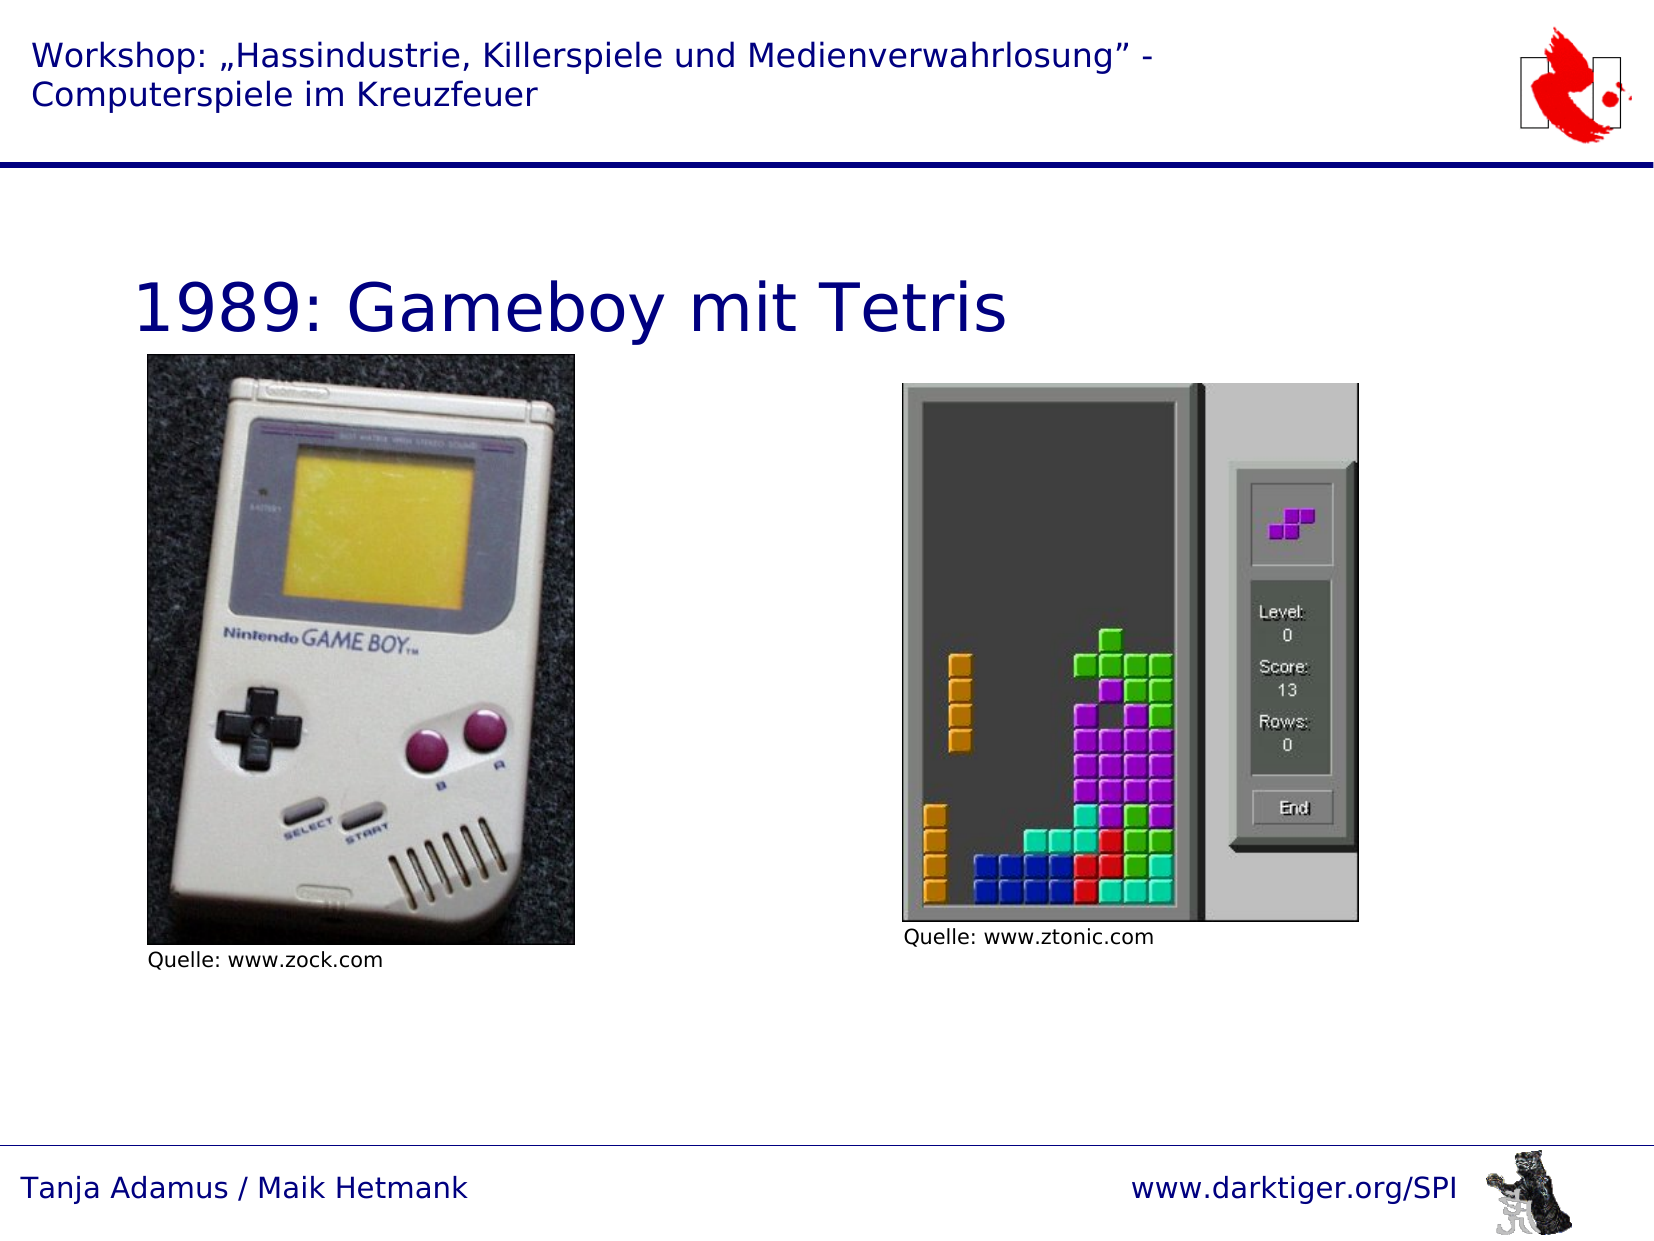

Workshop: „Hassindustrie, Killerspiele und Medienverwahrlosung” - Computerspiele im Kreuzfeuer
1989: Gameboy mit Tetris
Quelle: www.ztonic.com
Quelle: www.zock.com